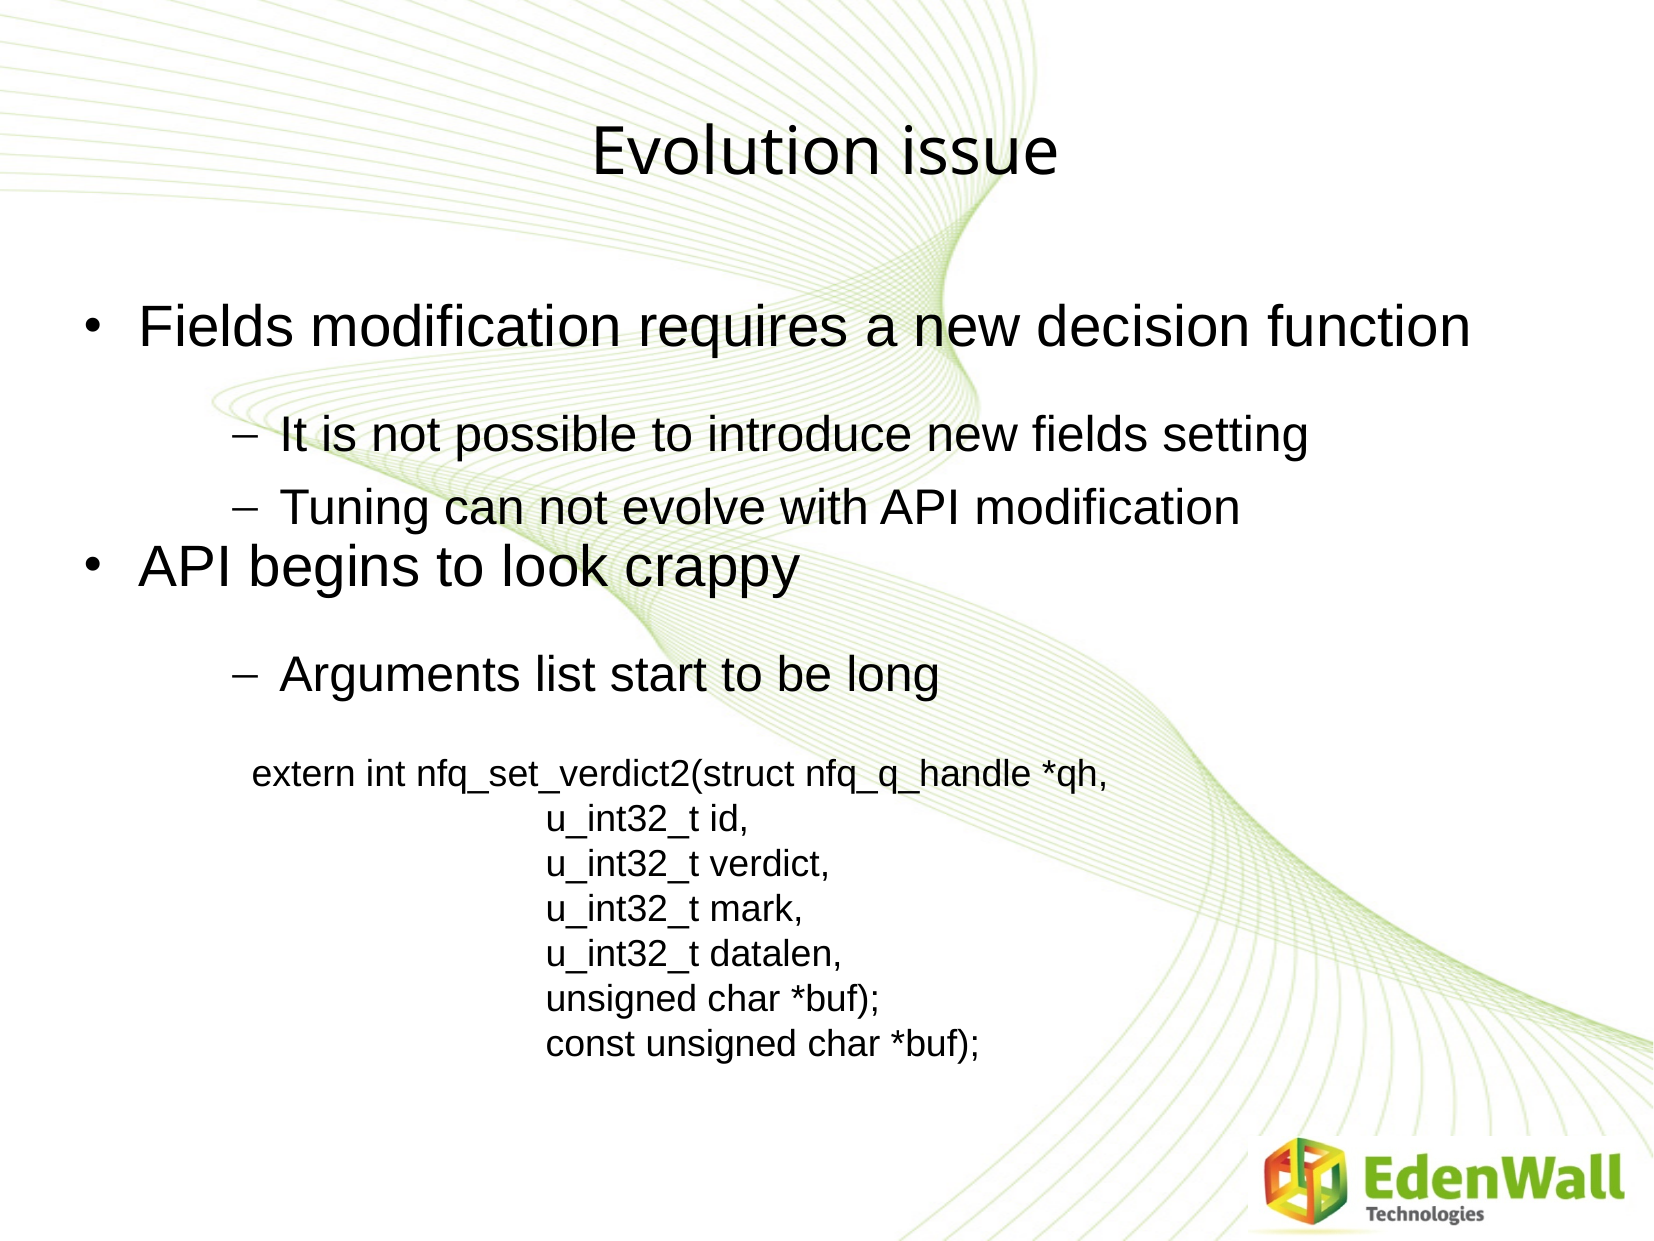

# Evolution issue
Fields modification requires a new decision function
It is not possible to introduce new fields setting
Tuning can not evolve with API modification
API begins to look crappy
Arguments list start to be long
extern int nfq_set_verdict2(struct nfq_q_handle *qh,
 u_int32_t id,
 u_int32_t verdict,
 u_int32_t mark,
 u_int32_t datalen,
 unsigned char *buf);
 const unsigned char *buf);